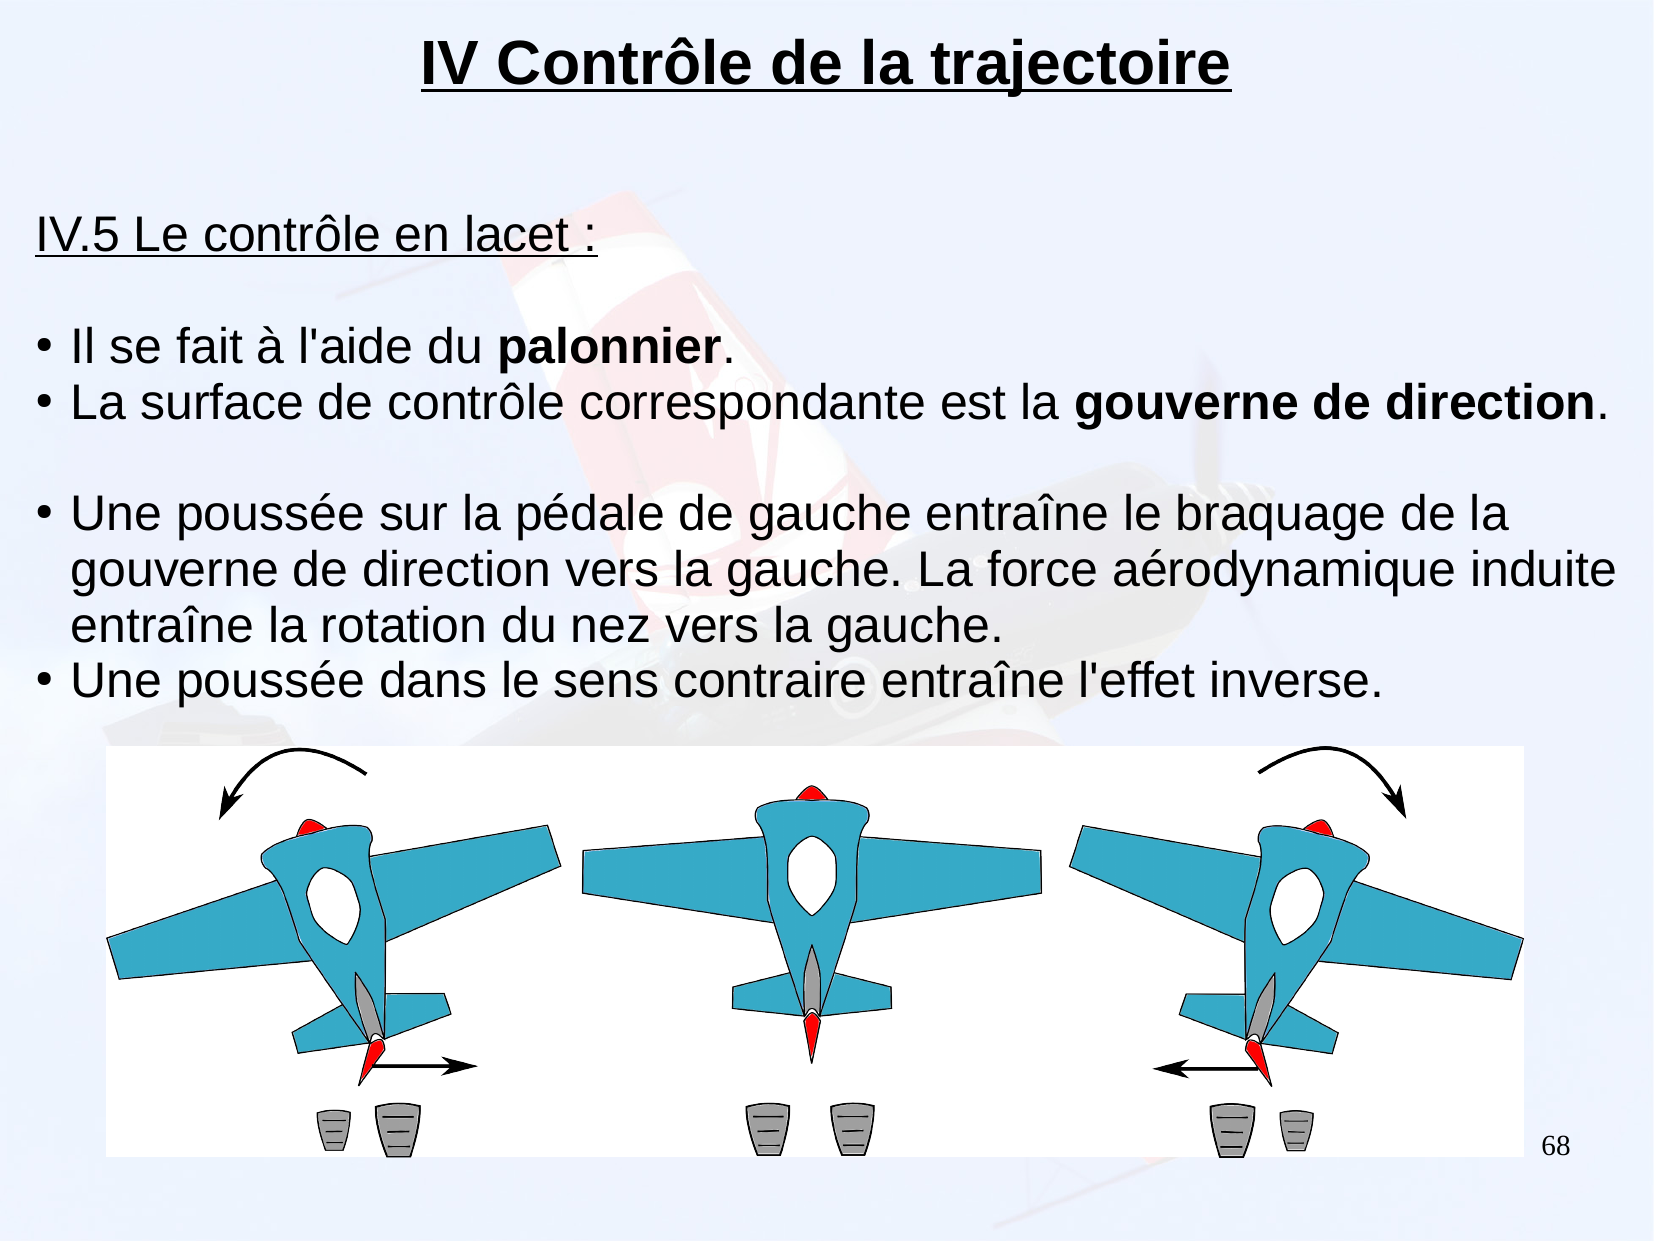

# IV Contrôle de la trajectoire
IV.5 Le contrôle en lacet :
Il se fait à l'aide du palonnier.
La surface de contrôle correspondante est la gouverne de direction.
Une poussée sur la pédale de gauche entraîne le braquage de la gouverne de direction vers la gauche. La force aérodynamique induite entraîne la rotation du nez vers la gauche.
Une poussée dans le sens contraire entraîne l'effet inverse.
68